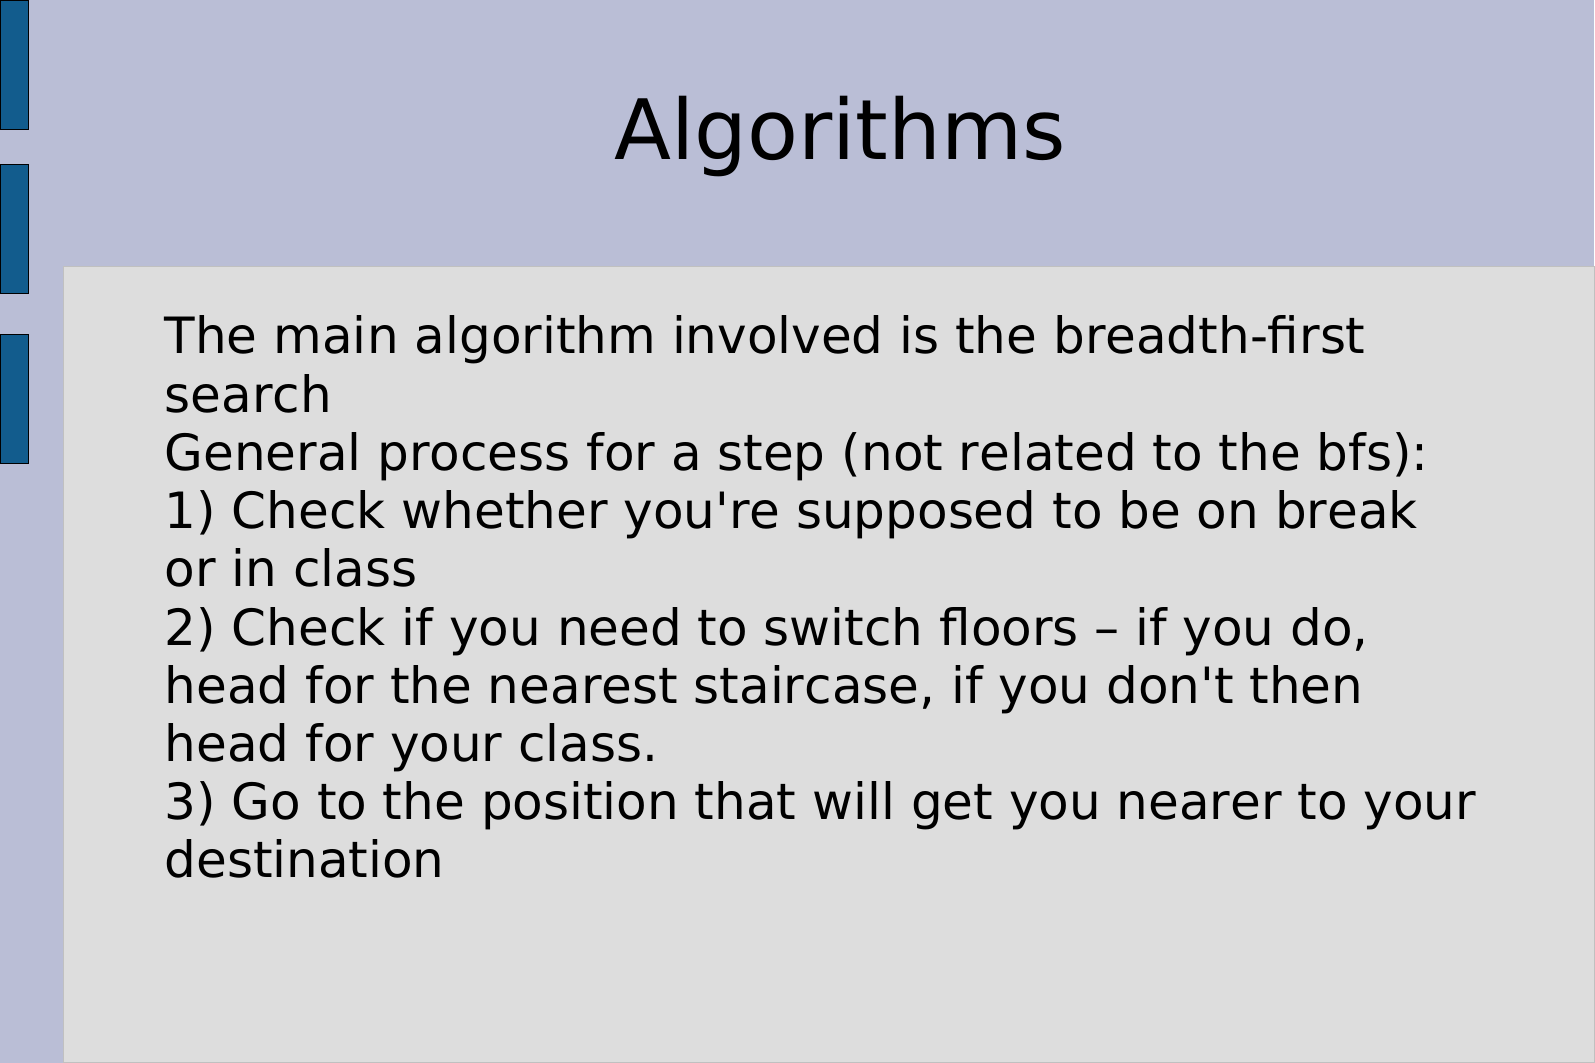

Algorithms
The main algorithm involved is the breadth-first search
General process for a step (not related to the bfs):
1) Check whether you're supposed to be on break or in class
2) Check if you need to switch floors – if you do, head for the nearest staircase, if you don't then head for your class.
3) Go to the position that will get you nearer to your destination